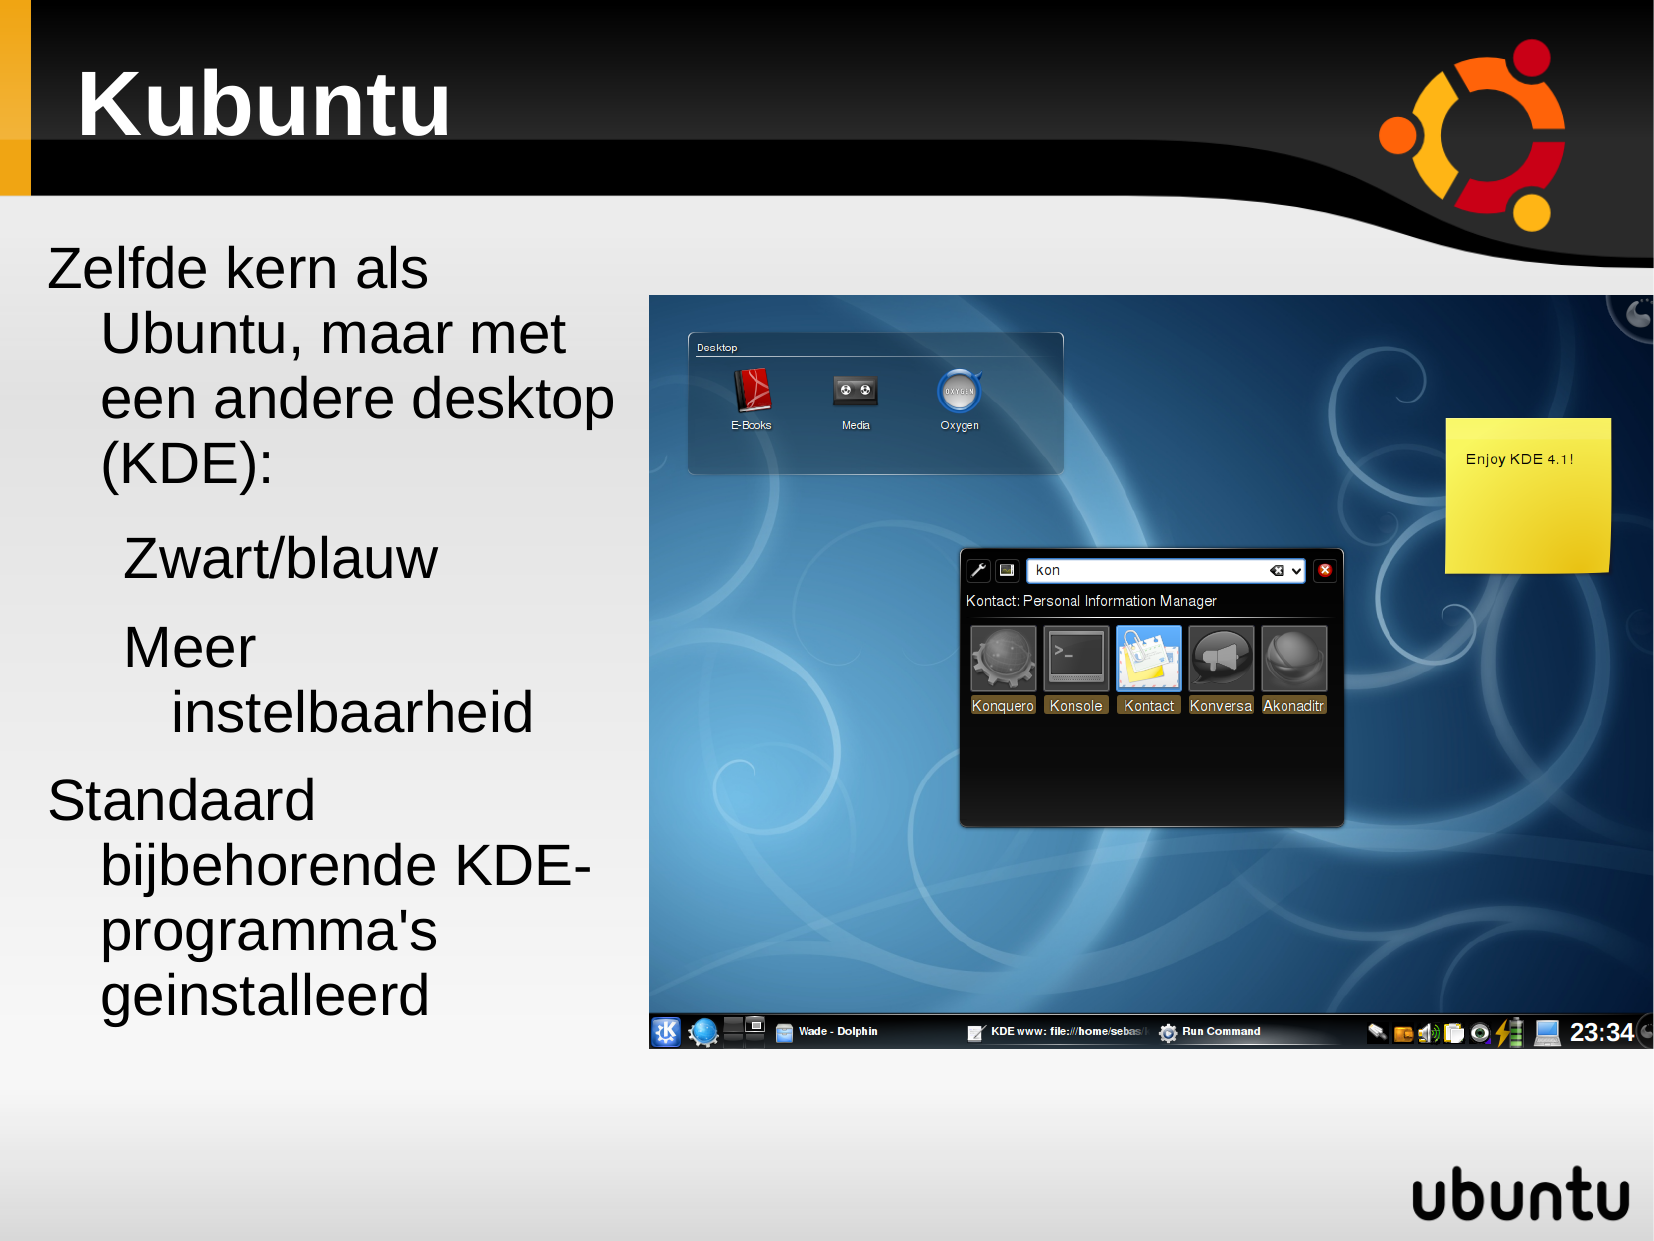

# Kubuntu
Zelfde kern als Ubuntu, maar met een andere desktop (KDE):
Zwart/blauw
Meer instelbaarheid
Standaard bijbehorende KDE-programma's geinstalleerd